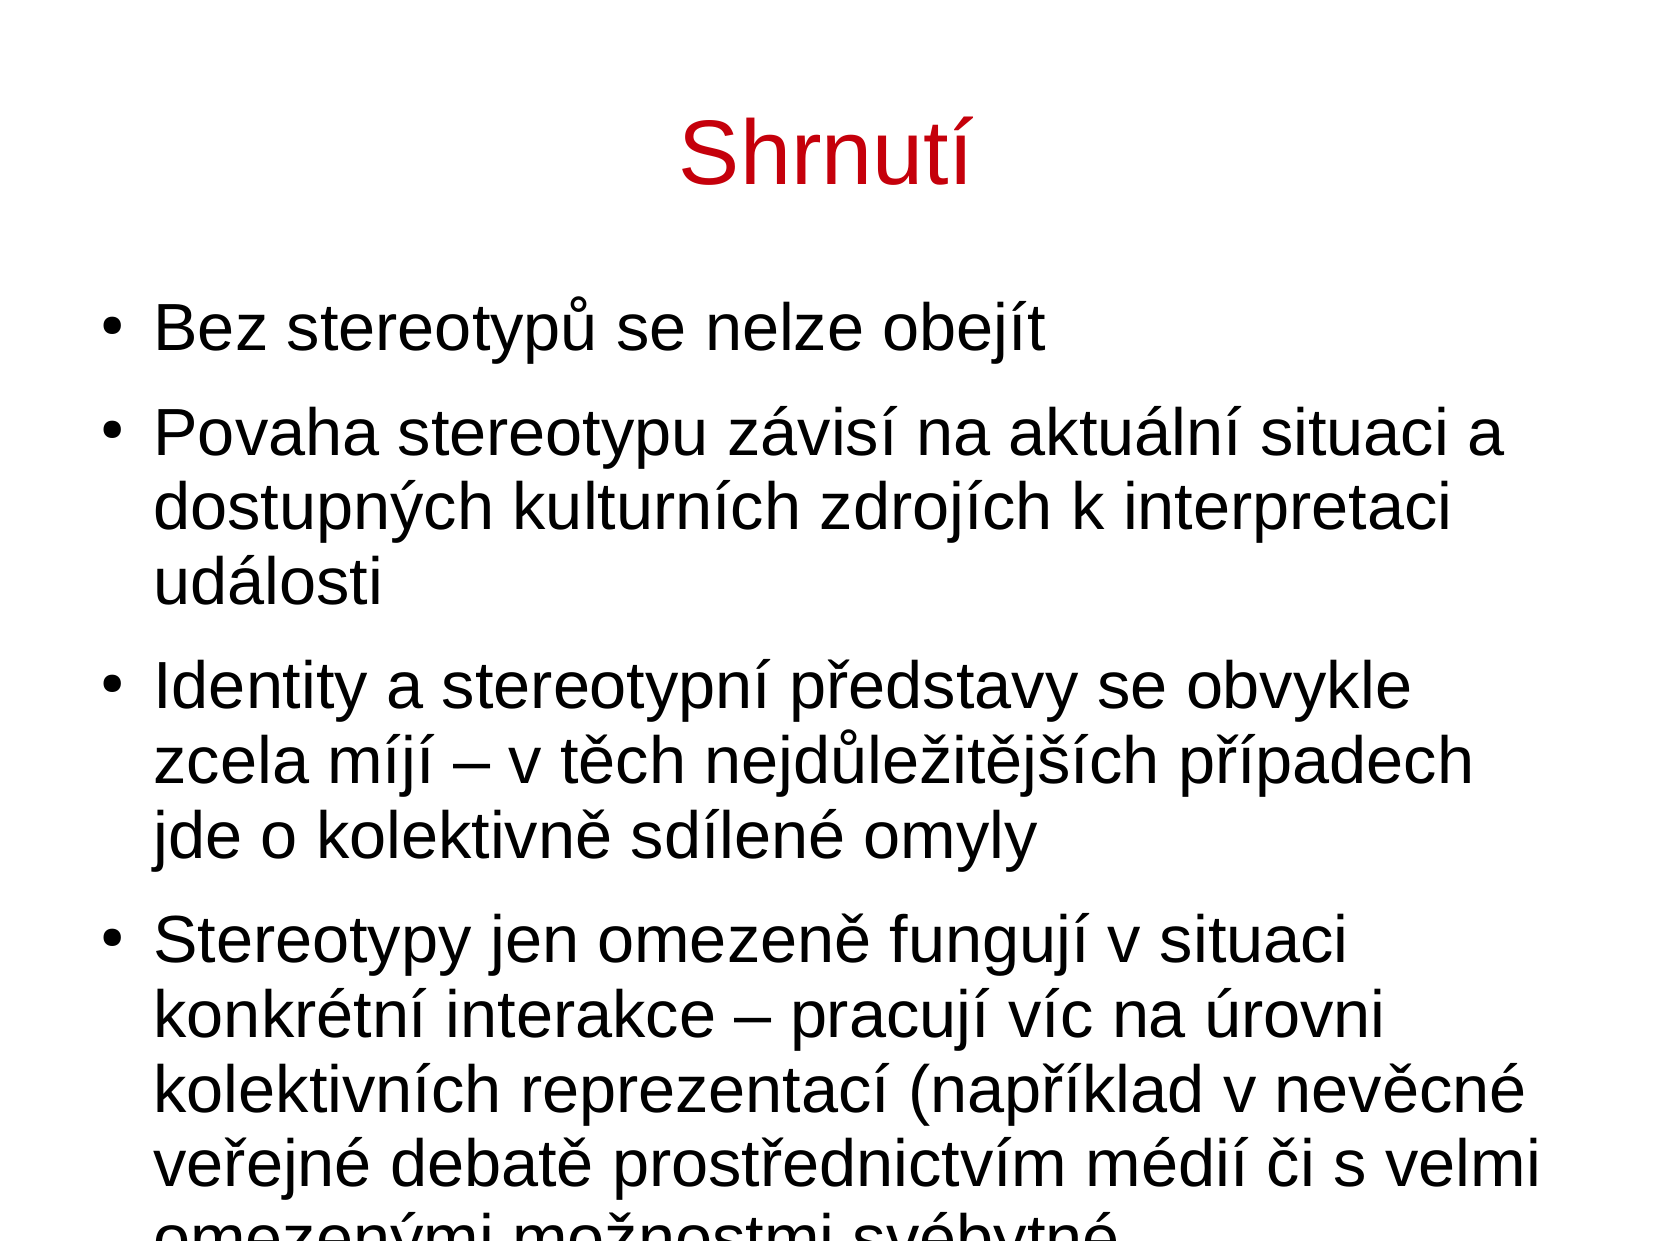

# Shrnutí
Bez stereotypů se nelze obejít
Povaha stereotypu závisí na aktuální situaci a dostupných kulturních zdrojích k interpretaci události
Identity a stereotypní představy se obvykle zcela míjí – v těch nejdůležitějších případech jde o kolektivně sdílené omyly
Stereotypy jen omezeně fungují v situaci konkrétní interakce – pracují víc na úrovni kolektivních reprezentací (například v nevěcné veřejné debatě prostřednictvím médií či s velmi omezenými možnostmi svébytné sebeprezentací stereotypizovaných lidí)
Konkrétním problémovým stereotypům nelze bránit vzděláváním o “skutečné” povaze věcí – “správná představa” míjí jeho funkční radius – stereotyp je fakticky nevyvratitelný
Jedinou a velmi složitou možností obrany je pěstování návyku nepodléhat dehumanizaci (třeba prostřednictvím důsledného dbaní na věcnost veřejných diskusí a podněcováním nutnosti prožívat a empaticky promýšlet motivy jednání druhých)